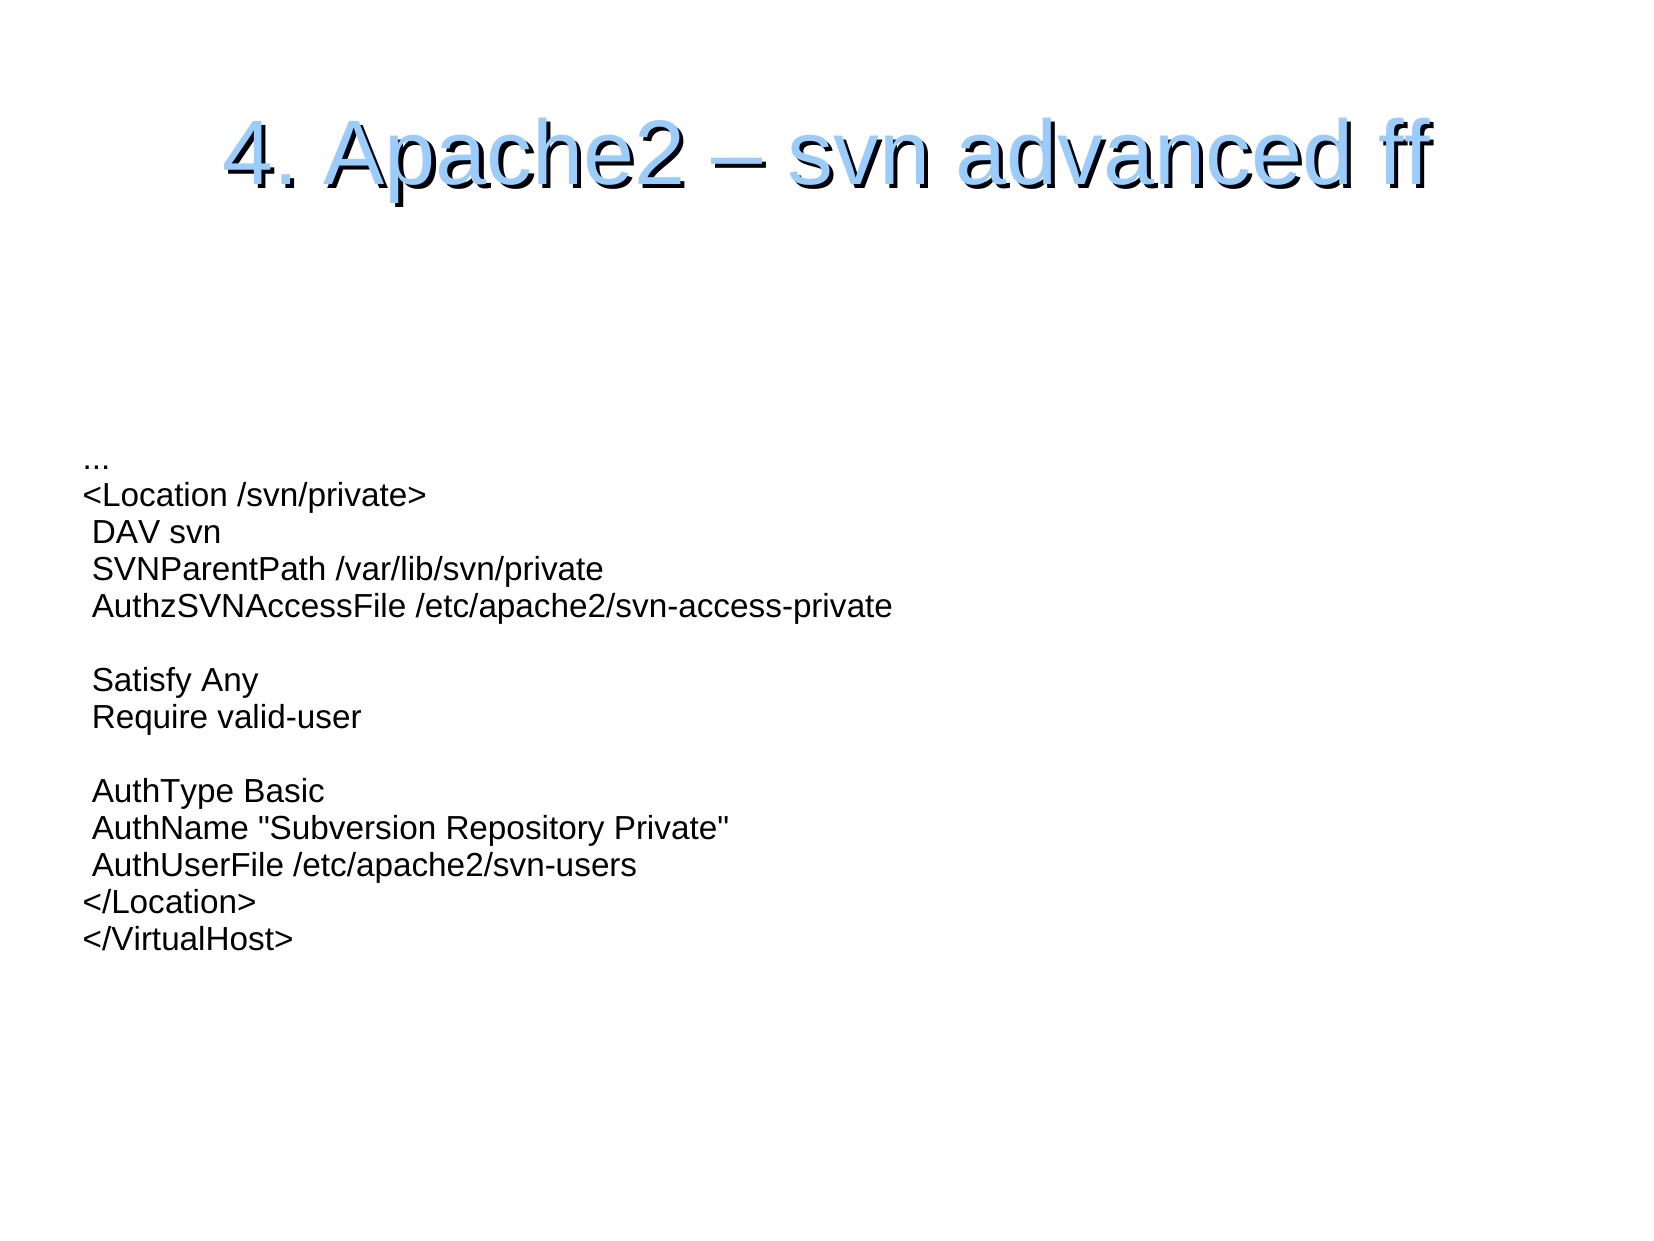

# 4. Apache2 – svn advanced ff
...
<Location /svn/private>
 DAV svn
 SVNParentPath /var/lib/svn/private
 AuthzSVNAccessFile /etc/apache2/svn-access-private
 Satisfy Any
 Require valid-user
 AuthType Basic
 AuthName "Subversion Repository Private"
 AuthUserFile /etc/apache2/svn-users
</Location>
</VirtualHost>